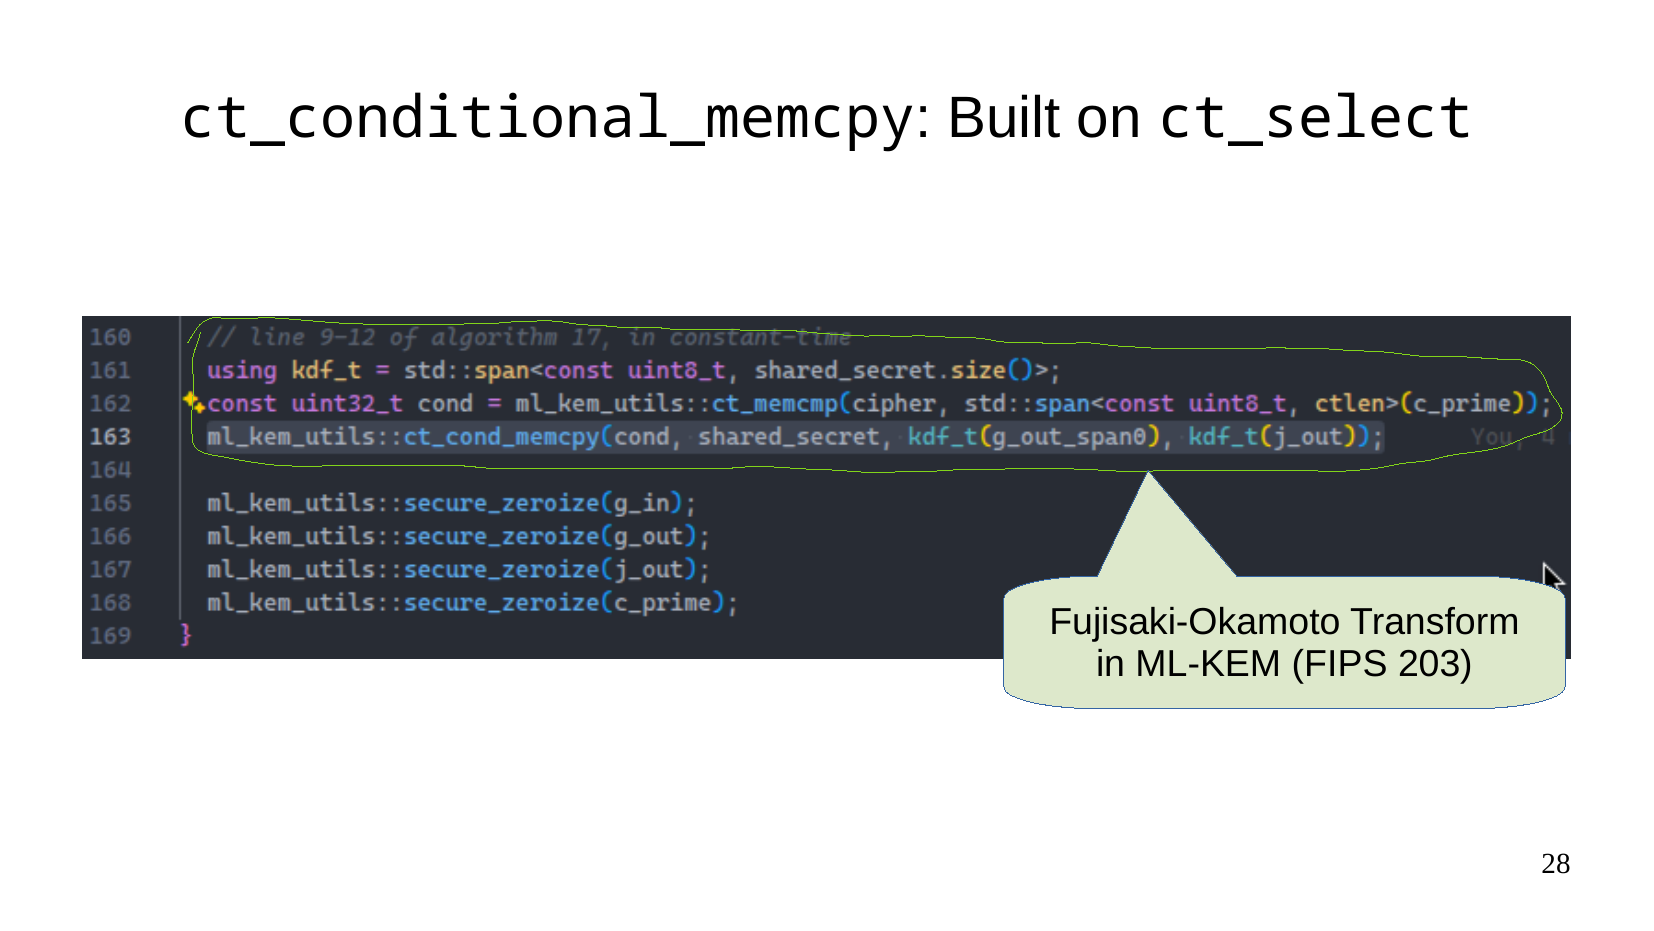

# ct_conditional_memcpy: Built on ct_select
Fujisaki-Okamoto Transform in ML-KEM (FIPS 203)
28